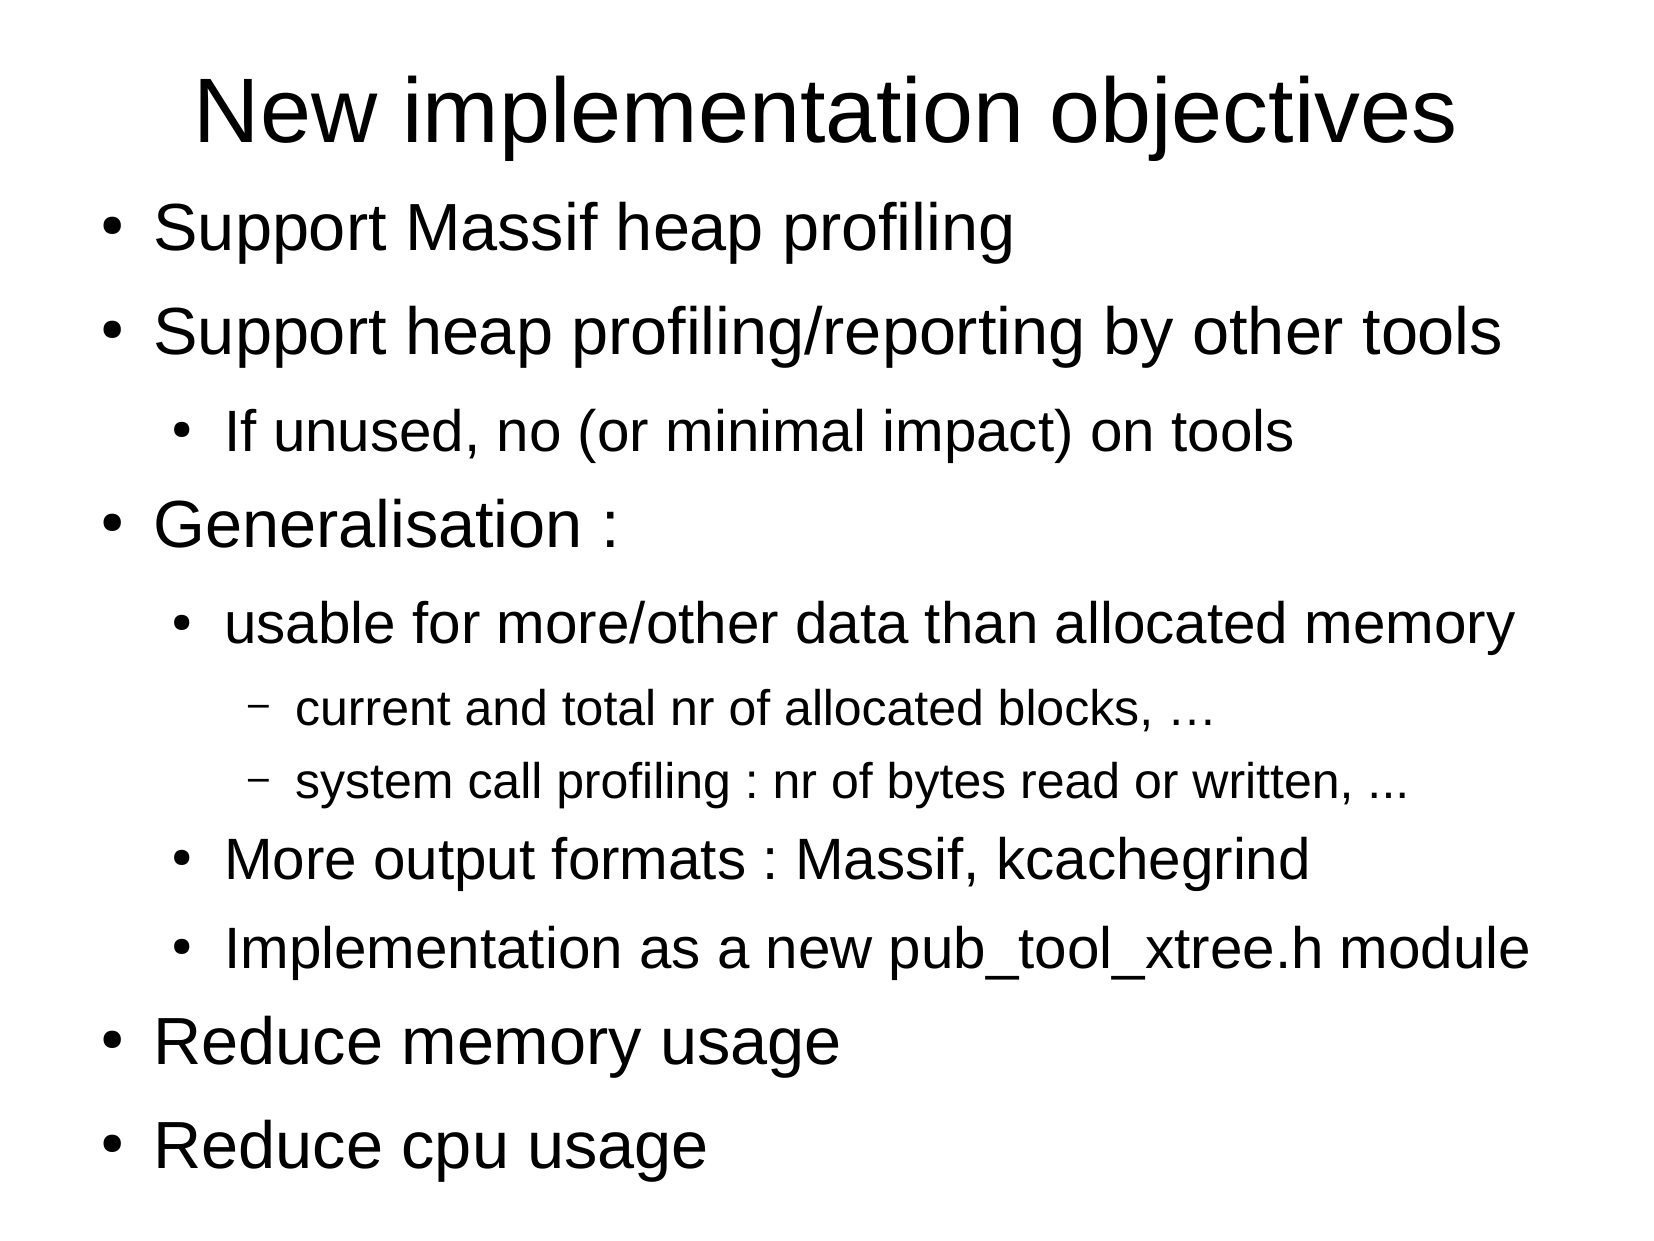

# New implementation objectives
Support Massif heap profiling
Support heap profiling/reporting by other tools
If unused, no (or minimal impact) on tools
Generalisation :
usable for more/other data than allocated memory
current and total nr of allocated blocks, …
system call profiling : nr of bytes read or written, ...
More output formats : Massif, kcachegrind
Implementation as a new pub_tool_xtree.h module
Reduce memory usage
Reduce cpu usage